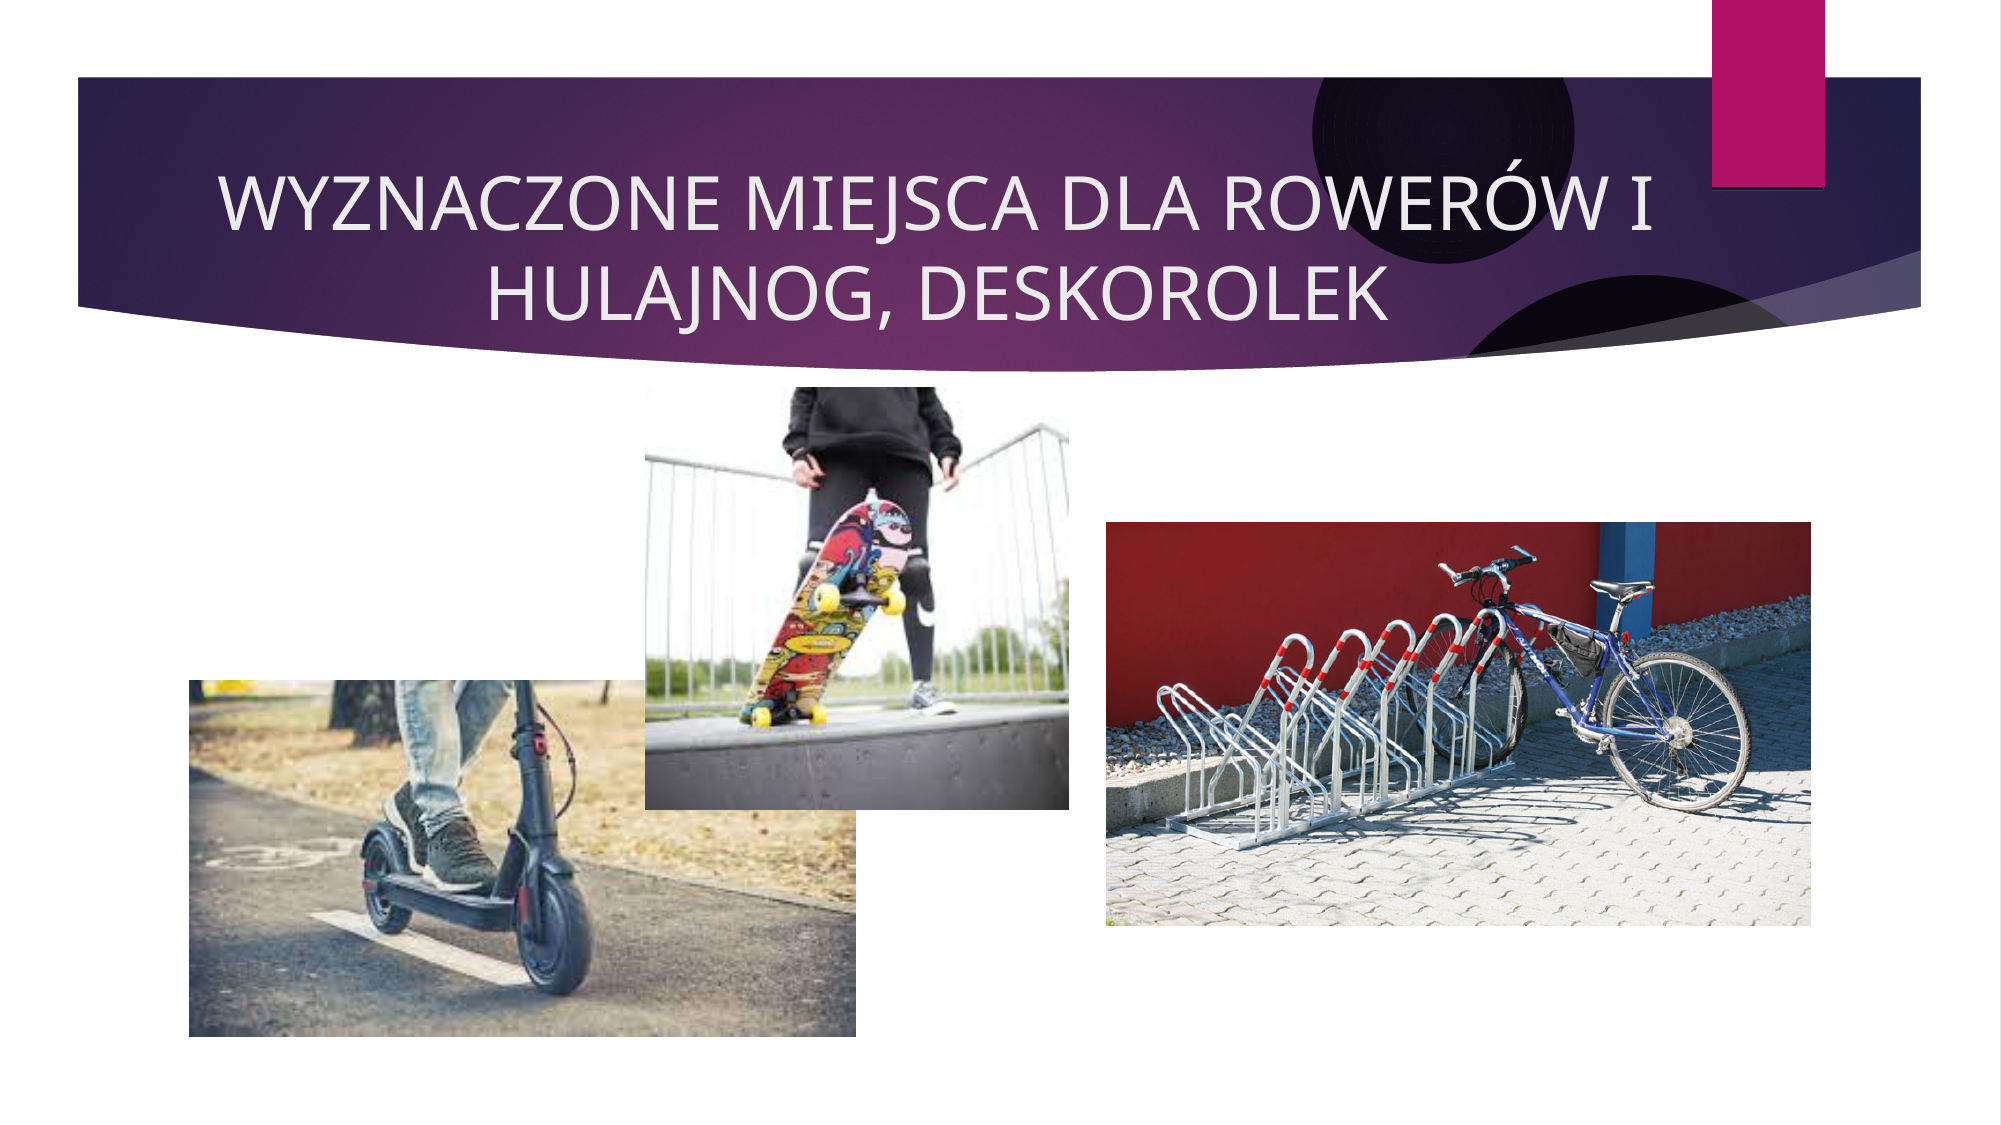

# WYZNACZONE MIEJSCA DLA ROWERÓW I HULAJNOG, DESKOROLEK